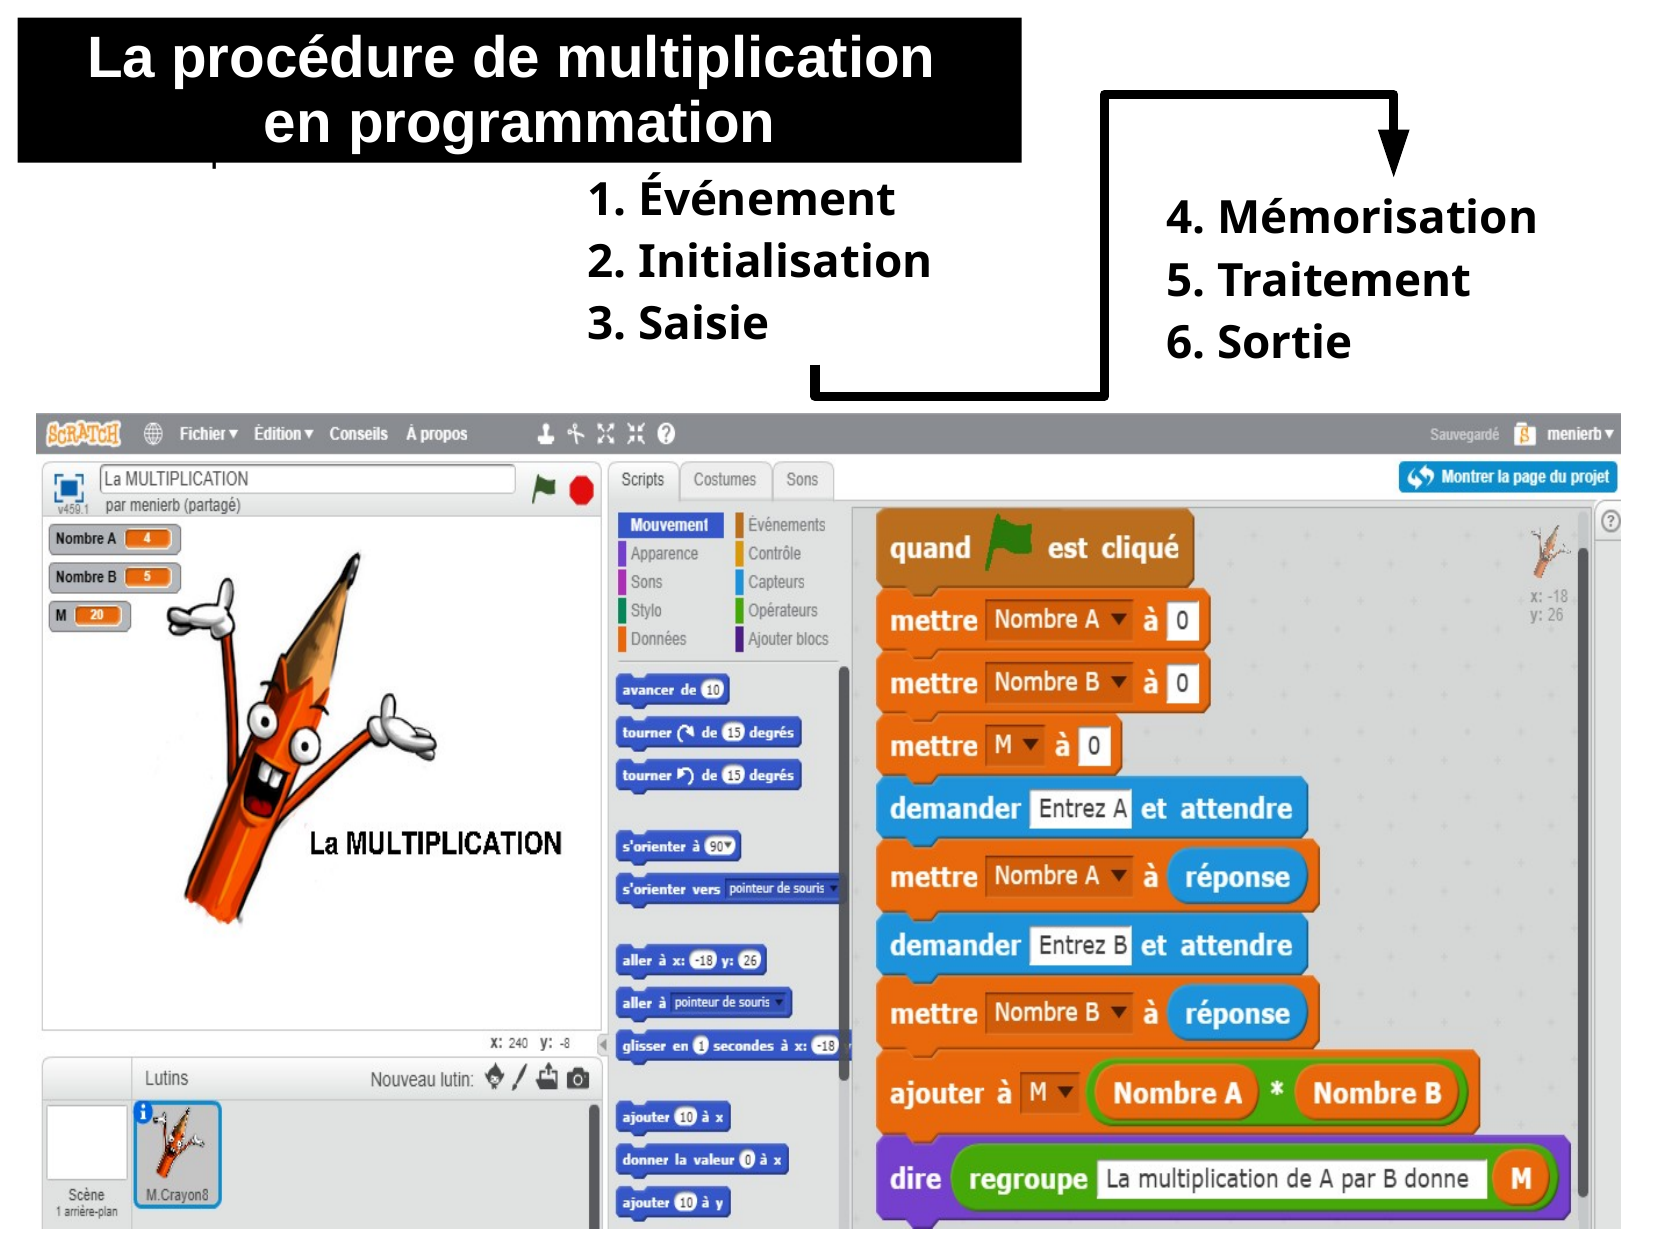

La procédure de multiplication
en programmation
Décomposition en...
1. Événement
2. Initialisation
3. Saisie
4. Mémorisation
5. Traitement
6. Sortie